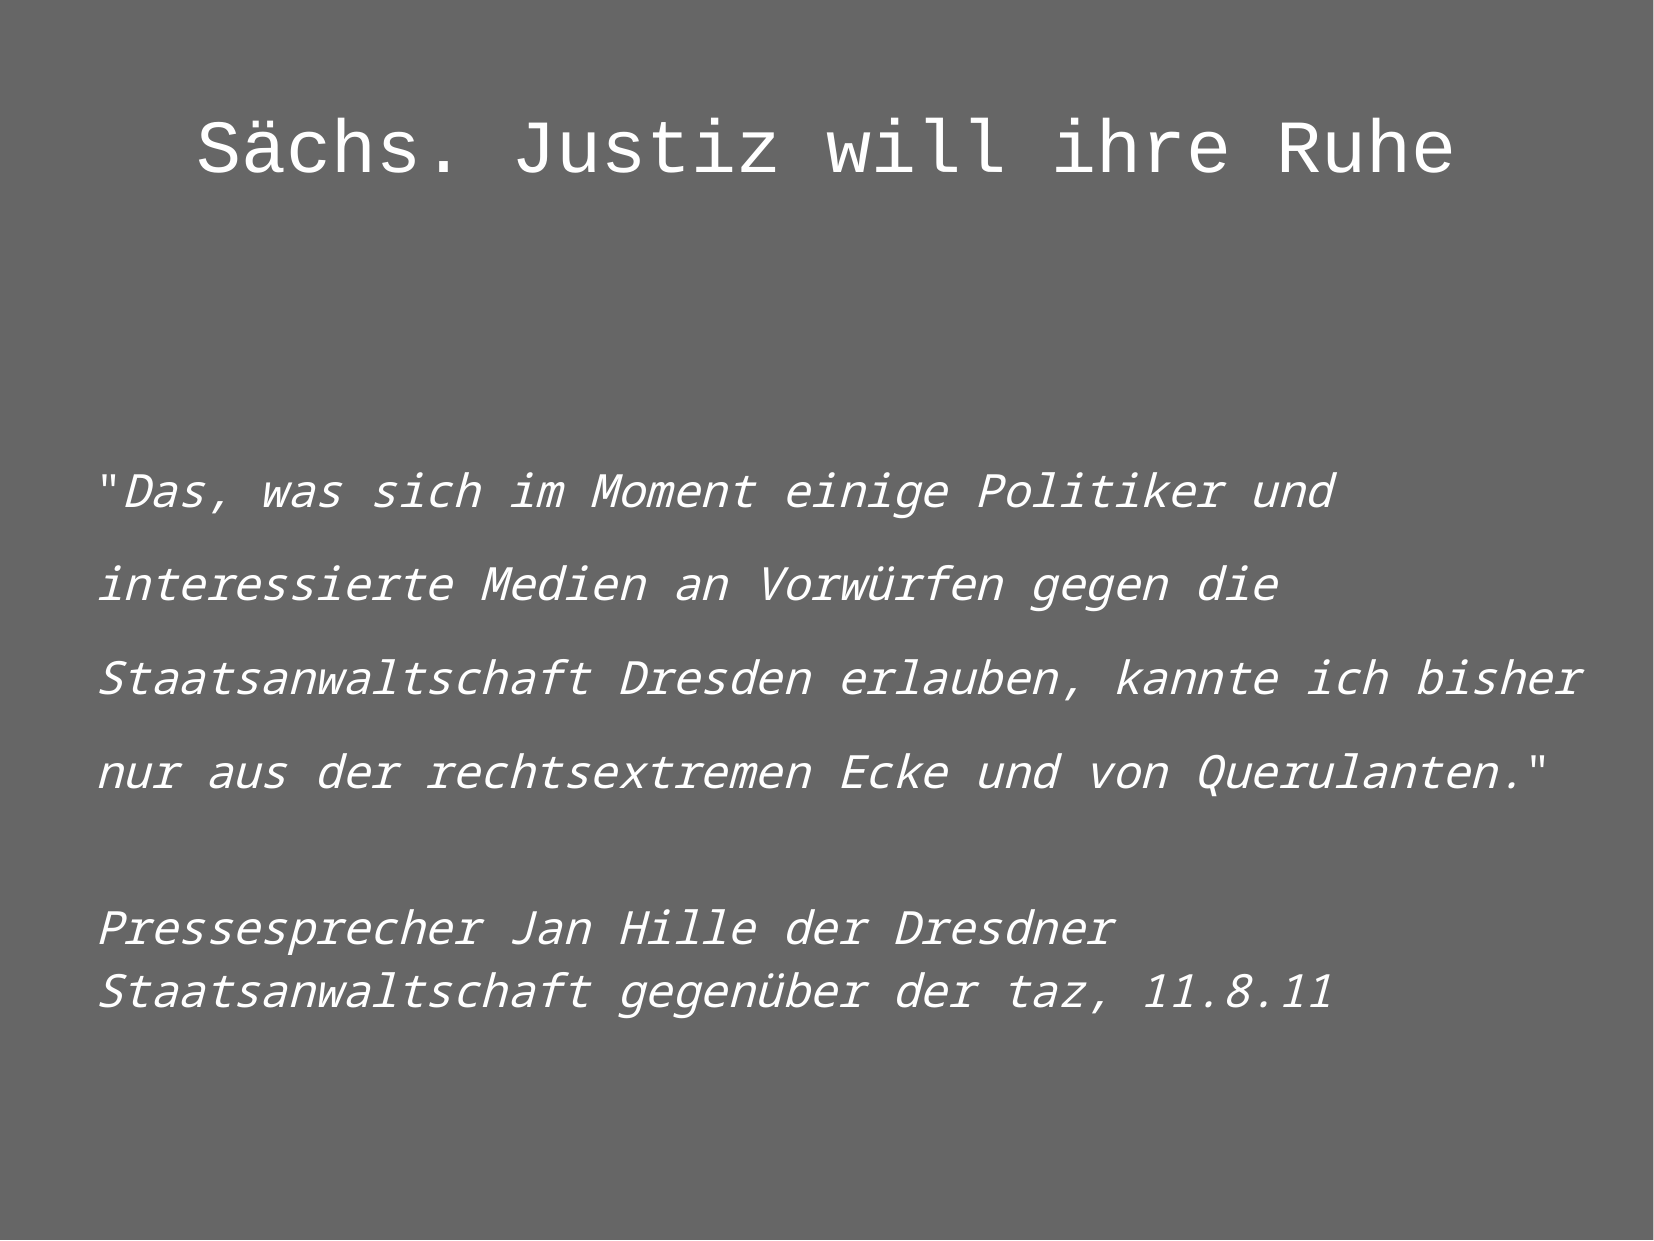

Sächs. Justiz will ihre Ruhe
# "Das, was sich im Moment einige Politiker und interessierte Medien an Vorwürfen gegen die Staatsanwaltschaft Dresden erlauben, kannte ich bisher nur aus der rechtsextremen Ecke und von Querulanten."
Pressesprecher Jan Hille der Dresdner Staatsanwaltschaft gegenüber der taz, 11.8.11